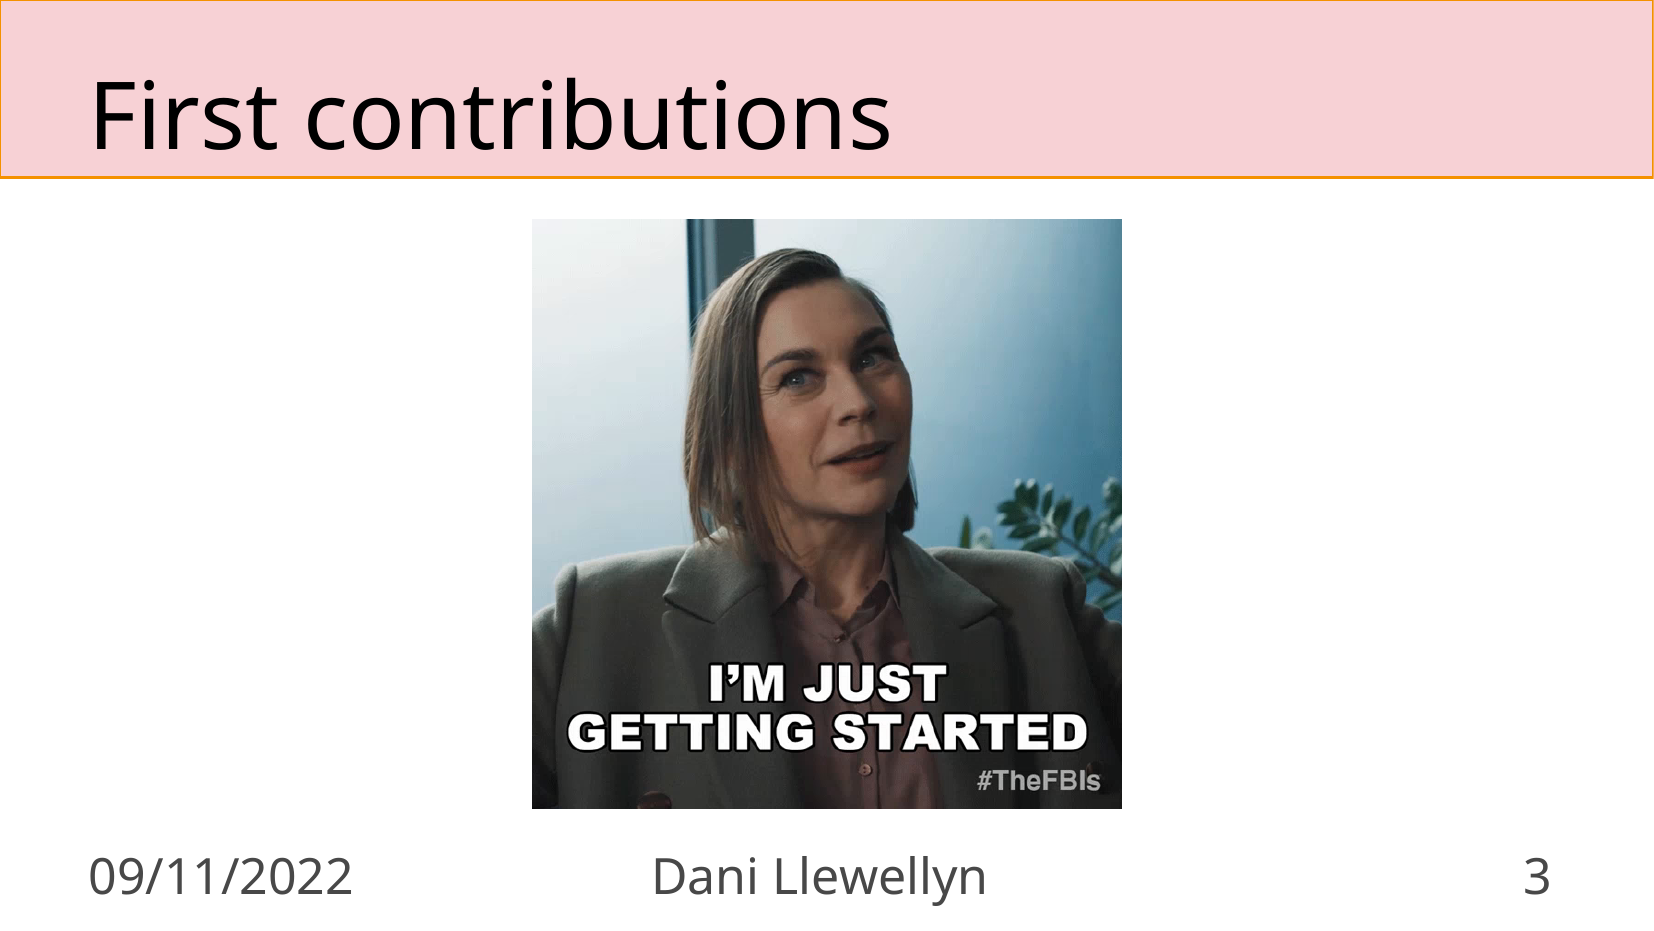

# First contributions
09/11/2022
Dani Llewellyn
3